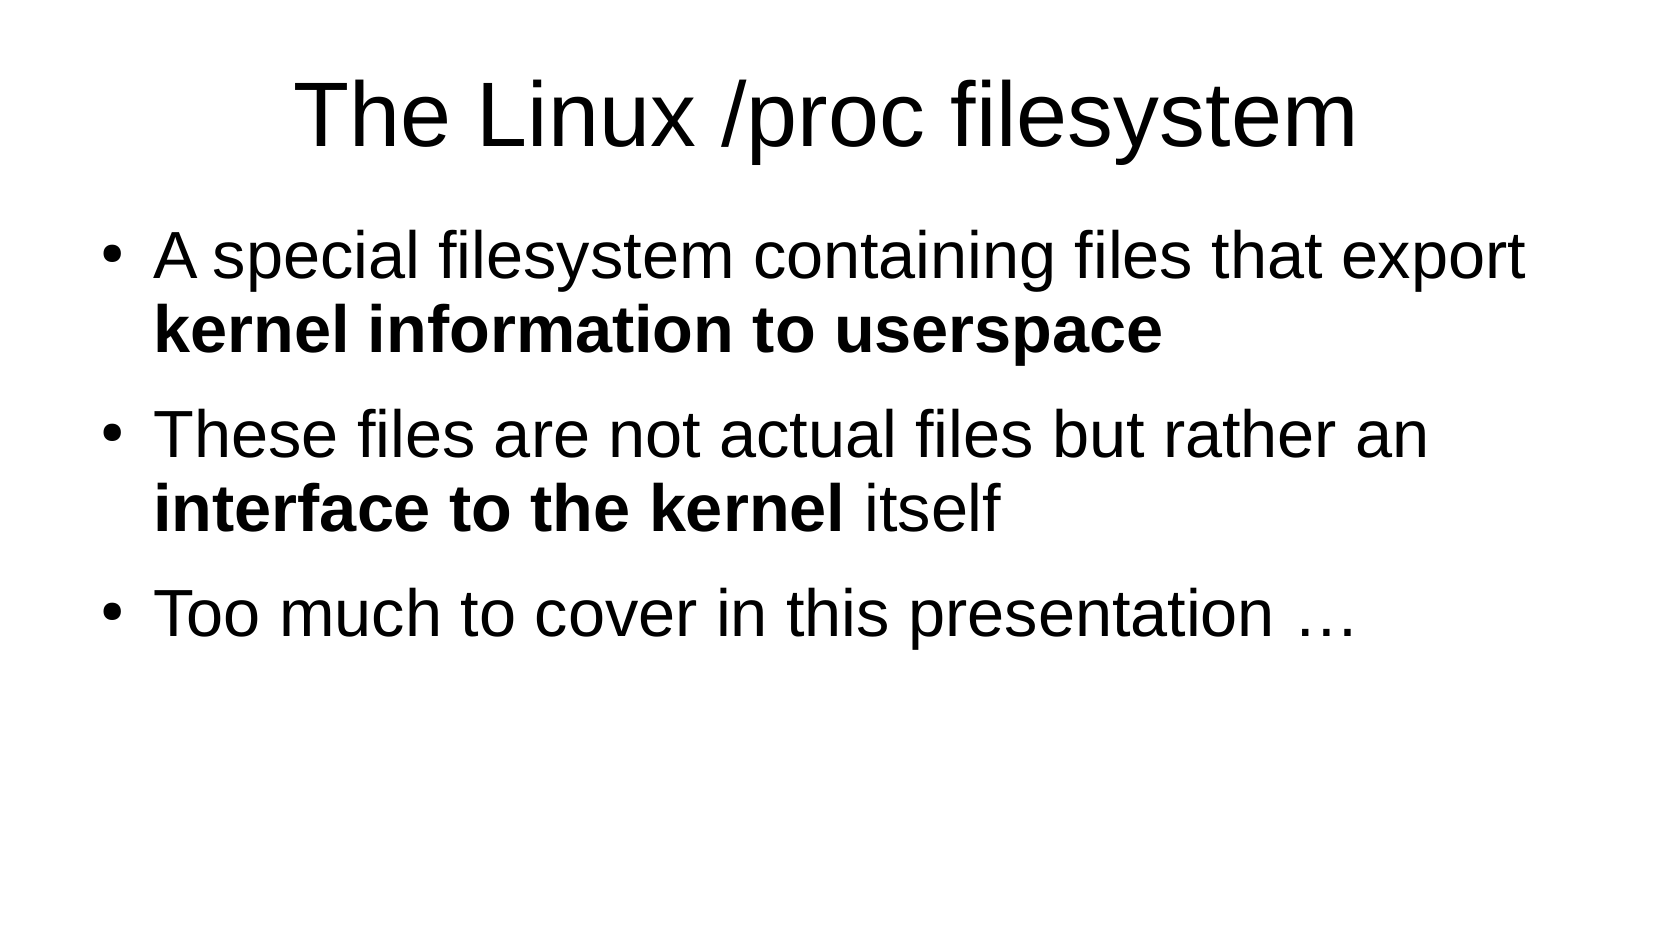

# The Linux /proc filesystem
A special filesystem containing files that export kernel information to userspace
These files are not actual files but rather an interface to the kernel itself
Too much to cover in this presentation …